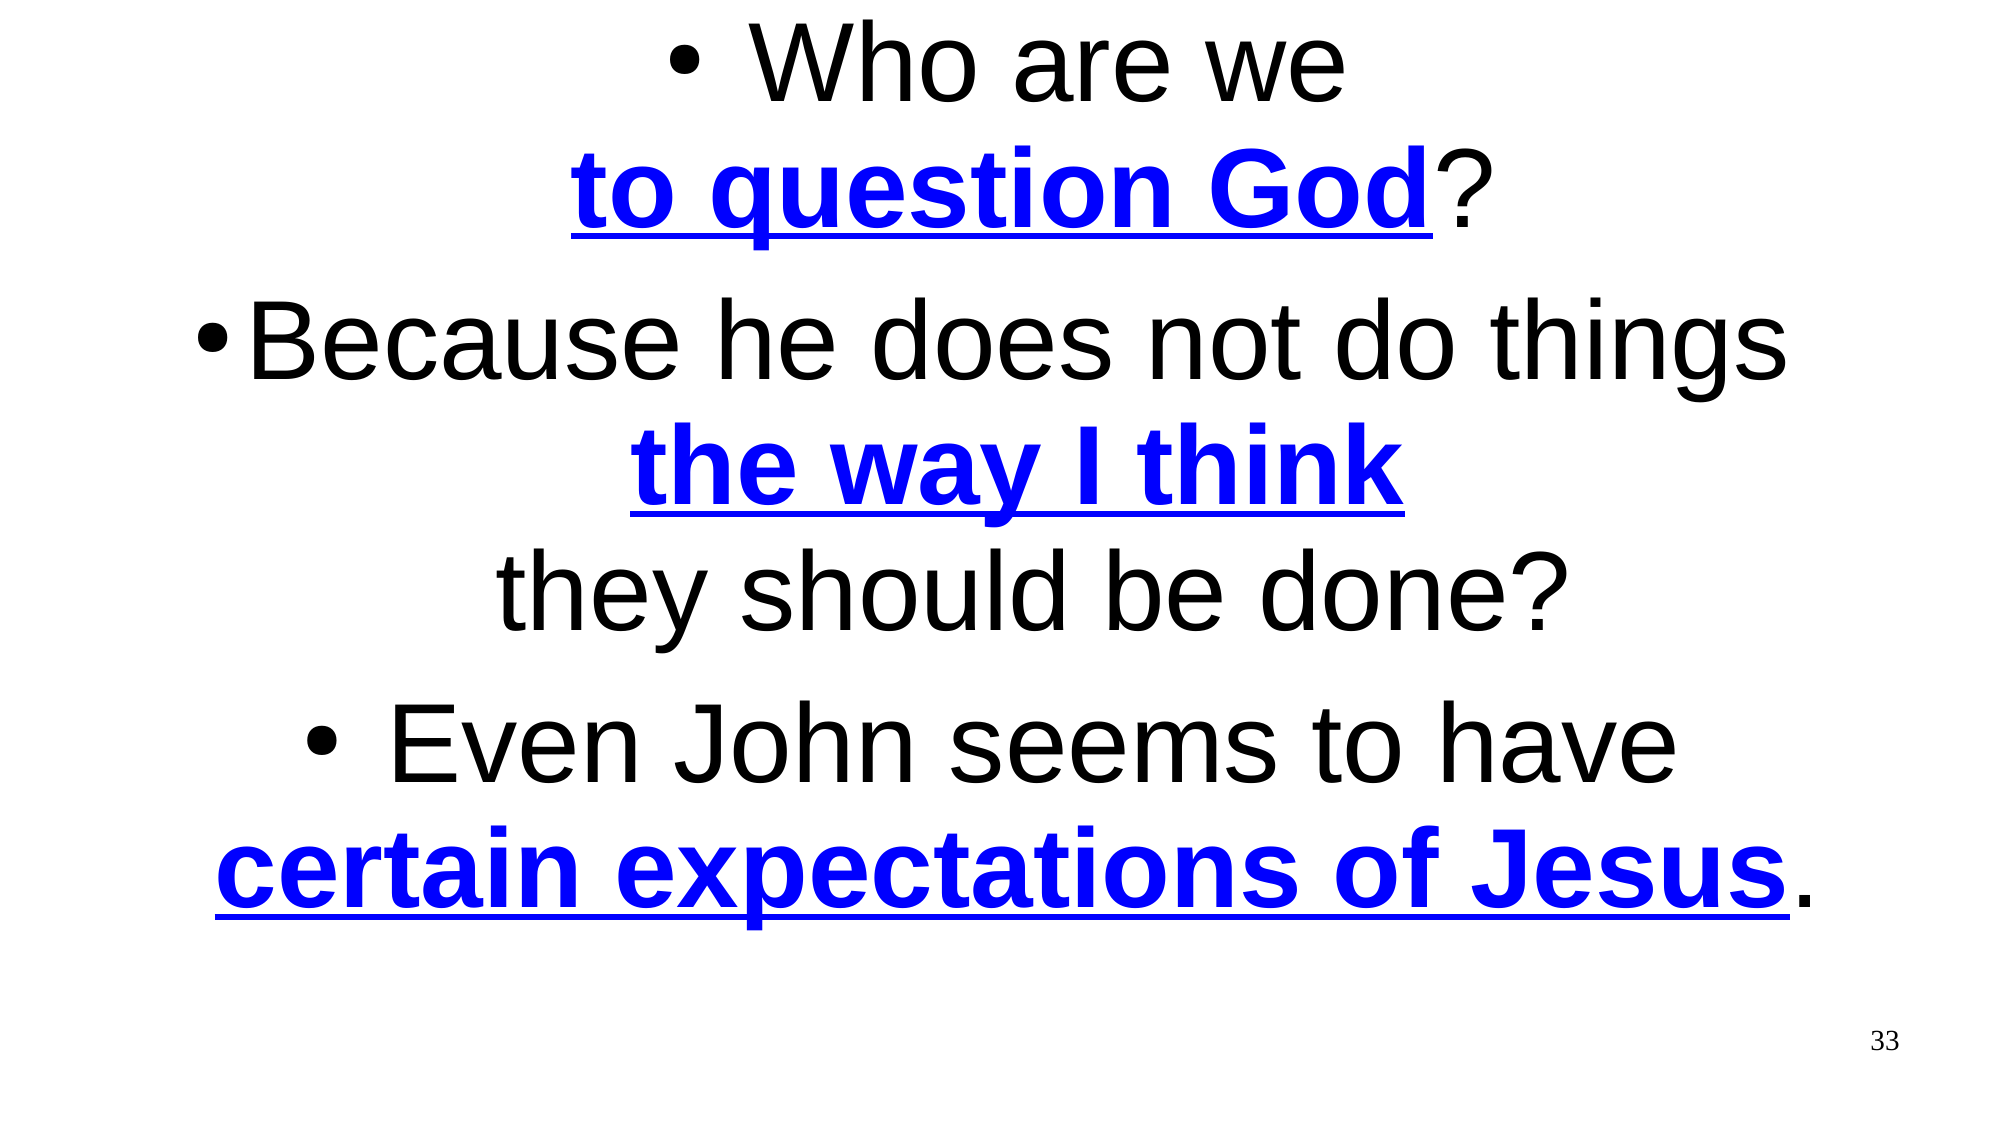

# Who are we to question God?
Because he does not do things
the way I think
they should be done?
 Even John seems to have
certain expectations of Jesus.
33